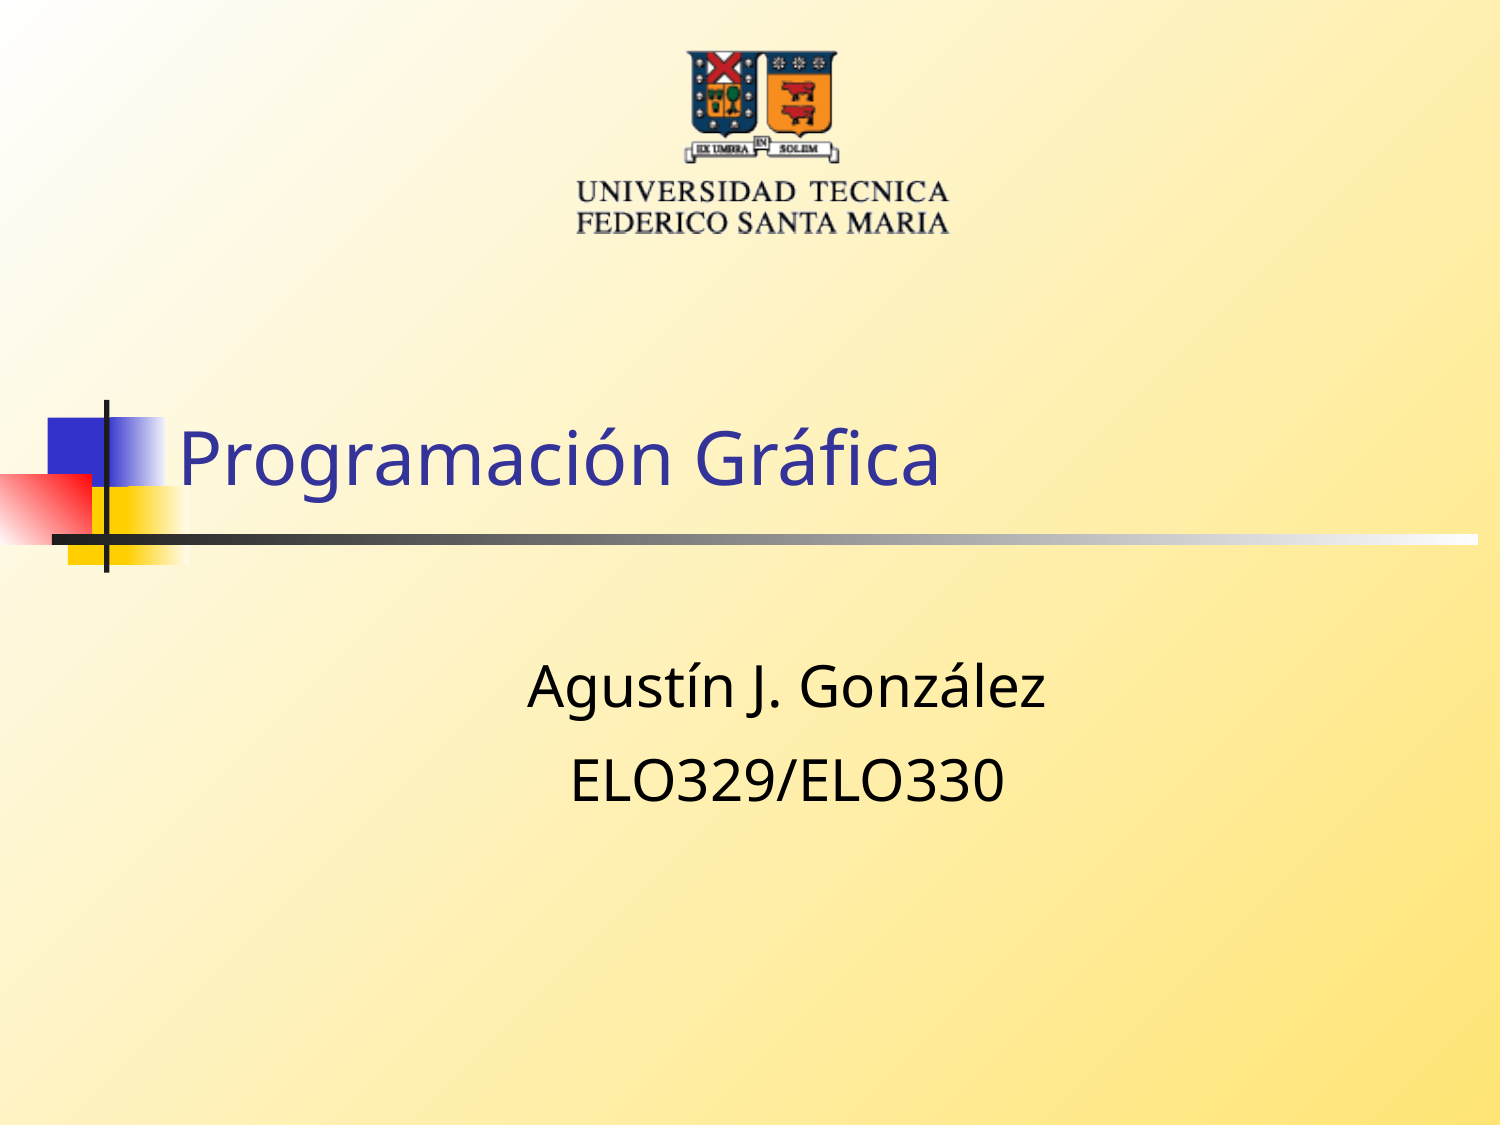

# Programación Gráfica
Agustín J. González
ELO329/ELO330